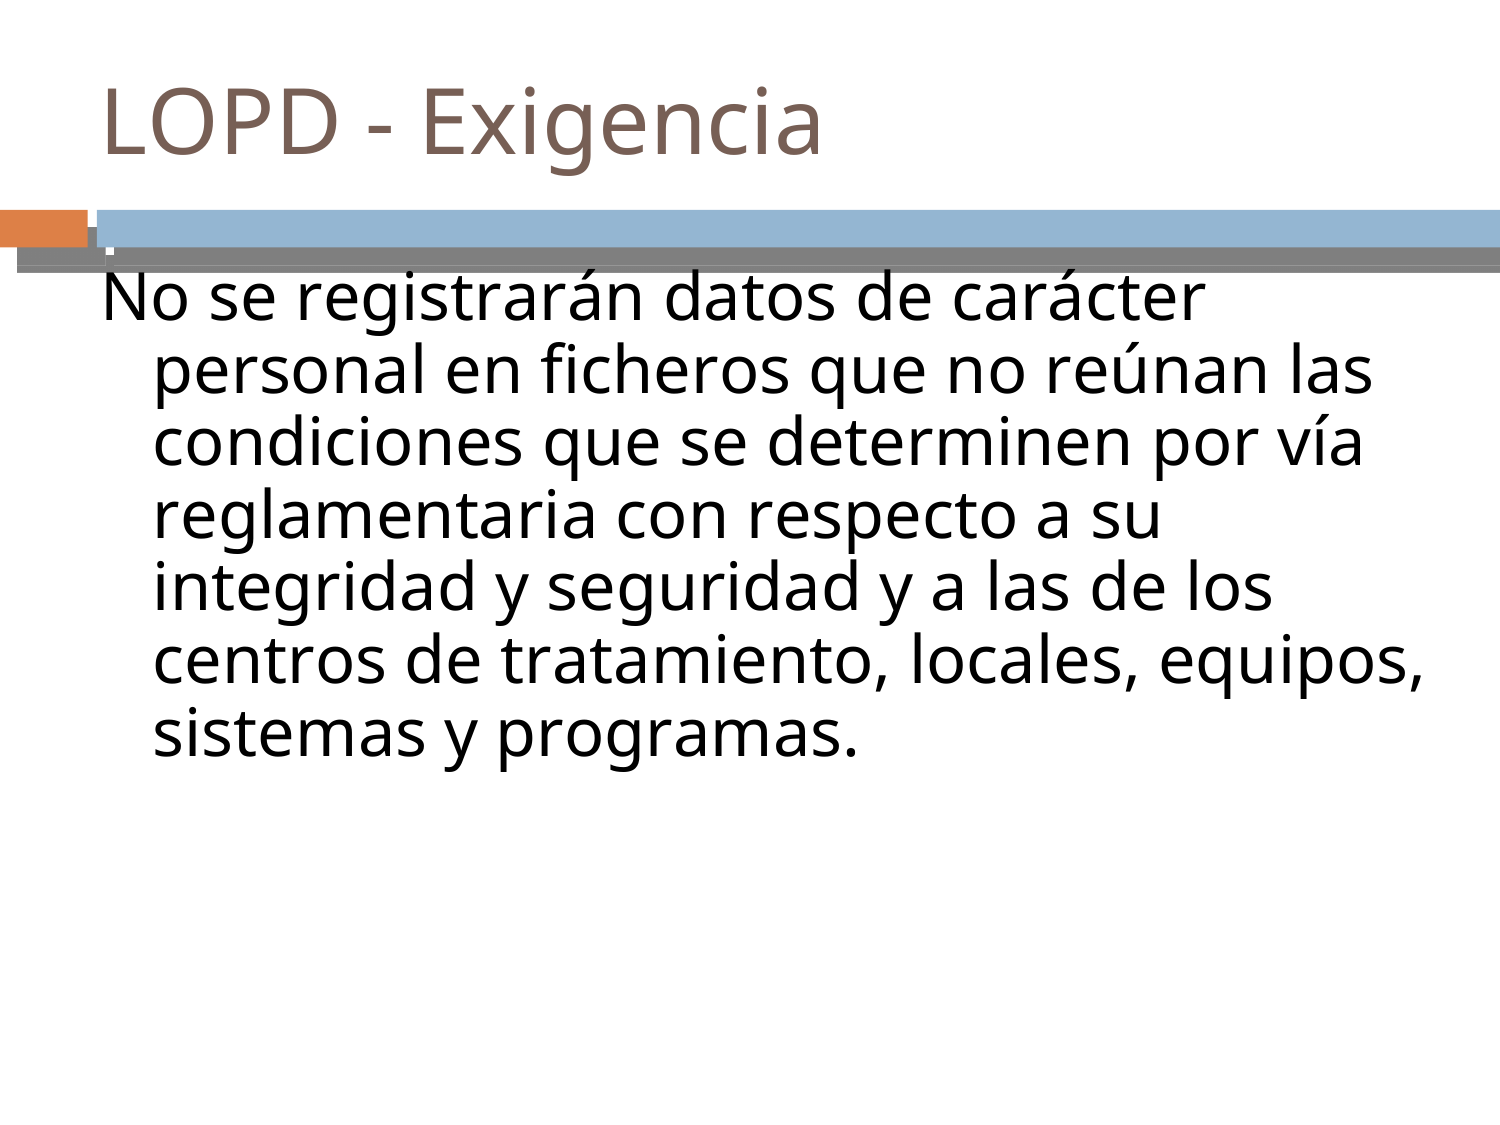

# LOPD - Exigencia
No se registrarán datos de carácter personal en ficheros que no reúnan las condiciones que se determinen por vía reglamentaria con respecto a su integridad y seguridad y a las de los centros de tratamiento, locales, equipos, sistemas y programas.